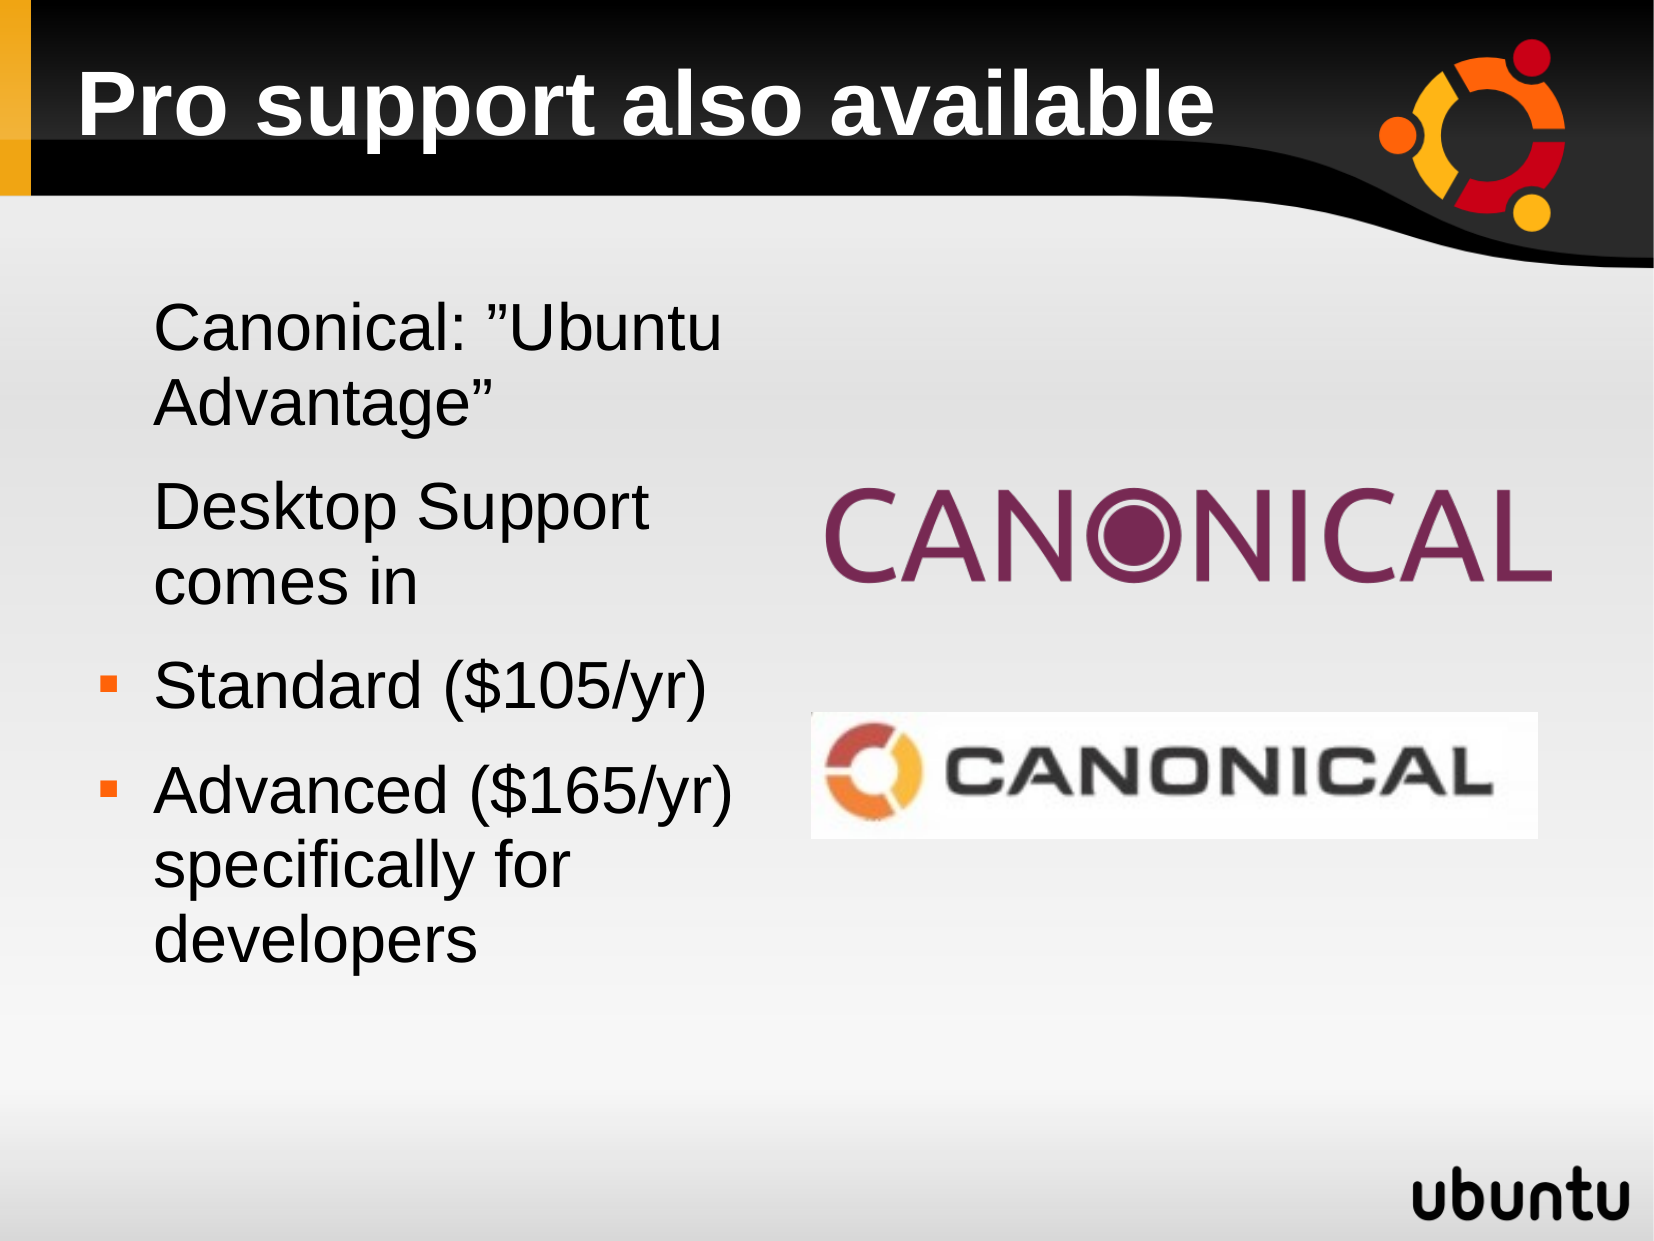

# Pro support also available
Canonical: ”Ubuntu Advantage”
Desktop Support comes in
Standard ($105/yr)
Advanced ($165/yr) specifically for developers